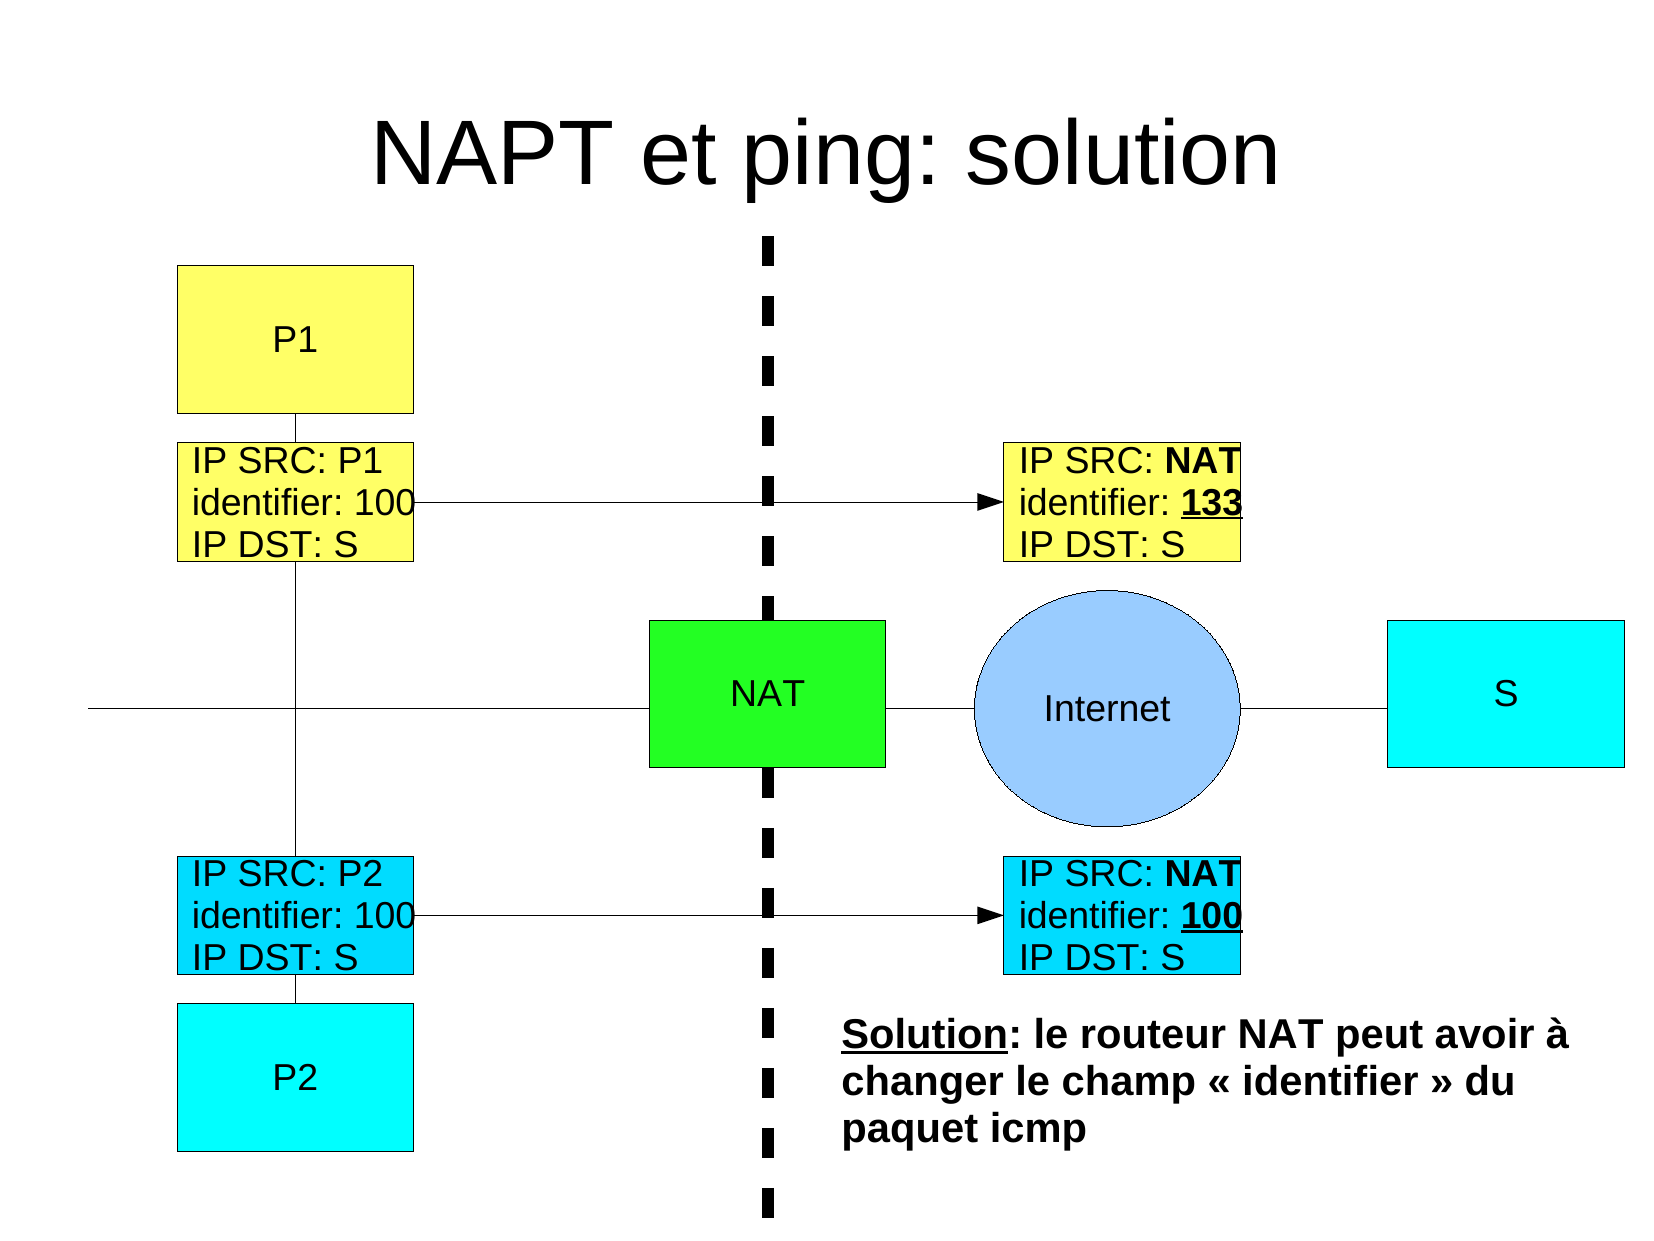

# NAPT et ping: solution
P1
IP SRC: P1
identifier: 100
IP DST: S
IP SRC: NAT
identifier: 133
IP DST: S
Internet
NAT
S
IP SRC: P2
identifier: 100
IP DST: S
IP SRC: NAT
identifier: 100
IP DST: S
P2
Solution: le routeur NAT peut avoir à changer le champ « identifier » du paquet icmp